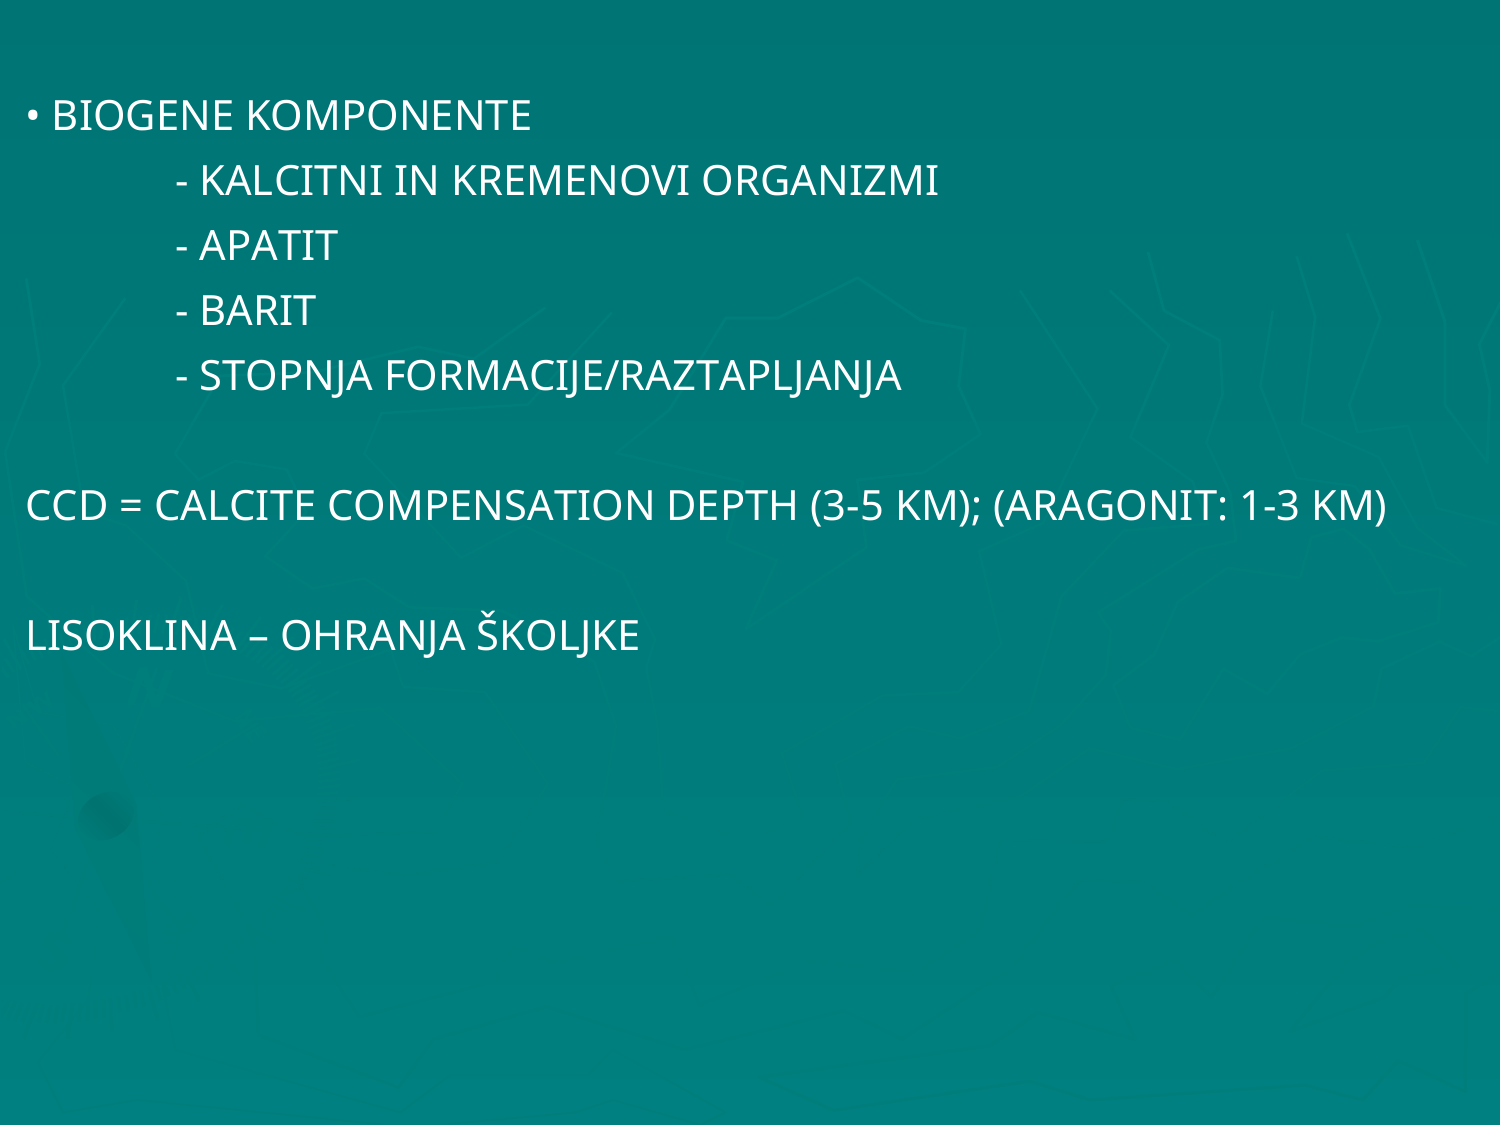

BIOGENE KOMPONENTE
	- KALCITNI IN KREMENOVI ORGANIZMI
	- APATIT
	- BARIT
	- STOPNJA FORMACIJE/RAZTAPLJANJA
CCD = CALCITE COMPENSATION DEPTH (3-5 KM); (ARAGONIT: 1-3 KM)
LISOKLINA – OHRANJA ŠKOLJKE